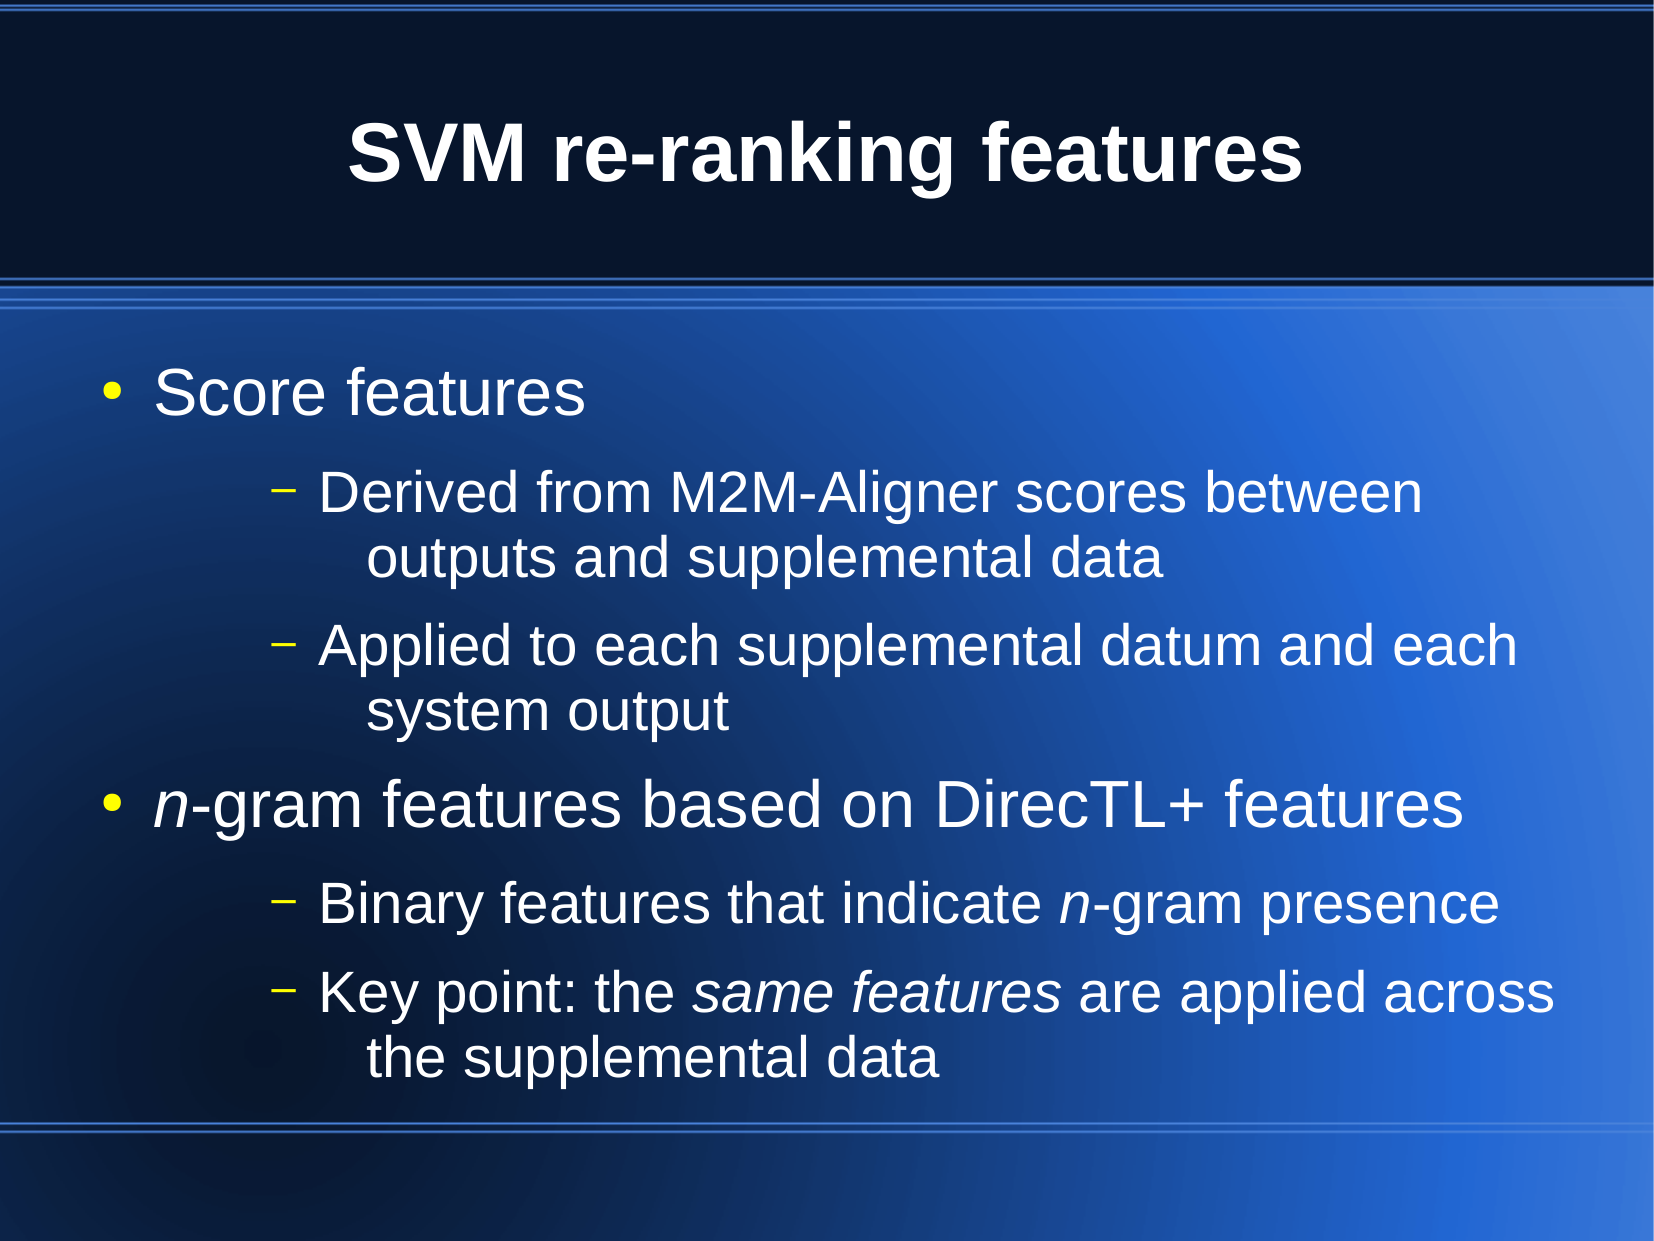

# SVM re-ranking features
Score features
Derived from M2M-Aligner scores between outputs and supplemental data
Applied to each supplemental datum and each system output
n-gram features based on DirecTL+ features
Binary features that indicate n-gram presence
Key point: the same features are applied across the supplemental data